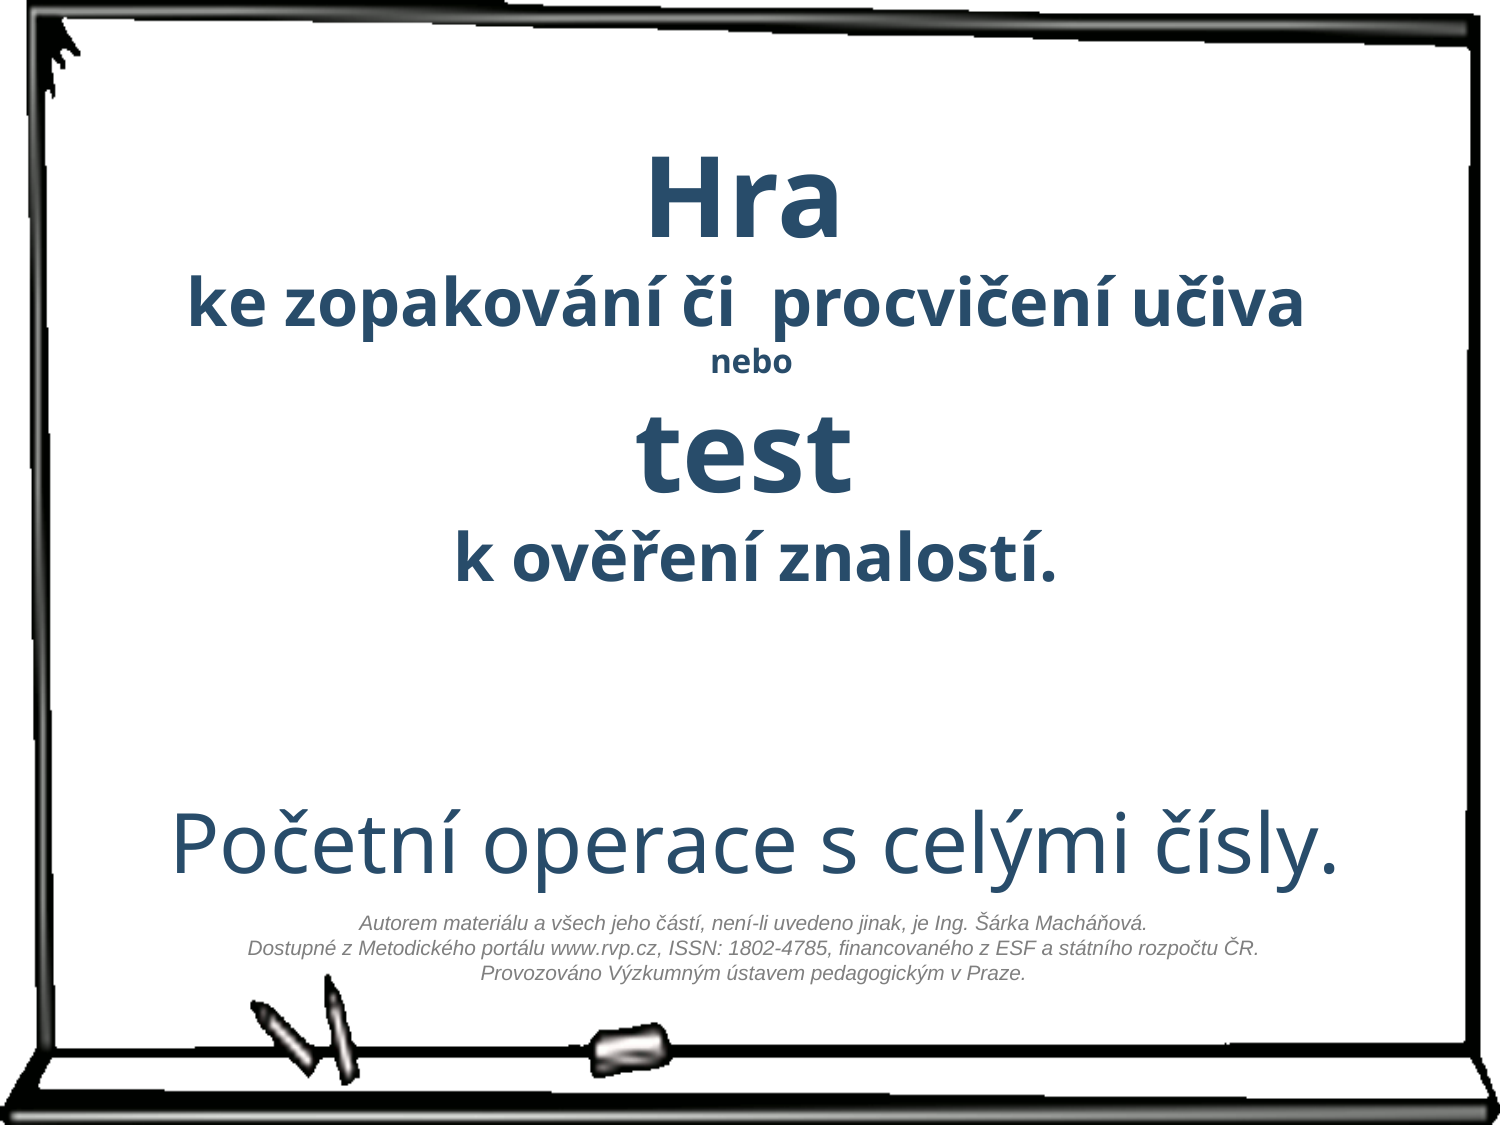

# Hra ke zopakování či procvičení učiva nebo test k ověření znalostí.
Početní operace s celými čísly.
Autorem materiálu a všech jeho částí, není-li uvedeno jinak, je Ing. Šárka Macháňová.
Dostupné z Metodického portálu www.rvp.cz, ISSN: 1802-4785, financovaného z ESF a státního rozpočtu ČR.
Provozováno Výzkumným ústavem pedagogickým v Praze.